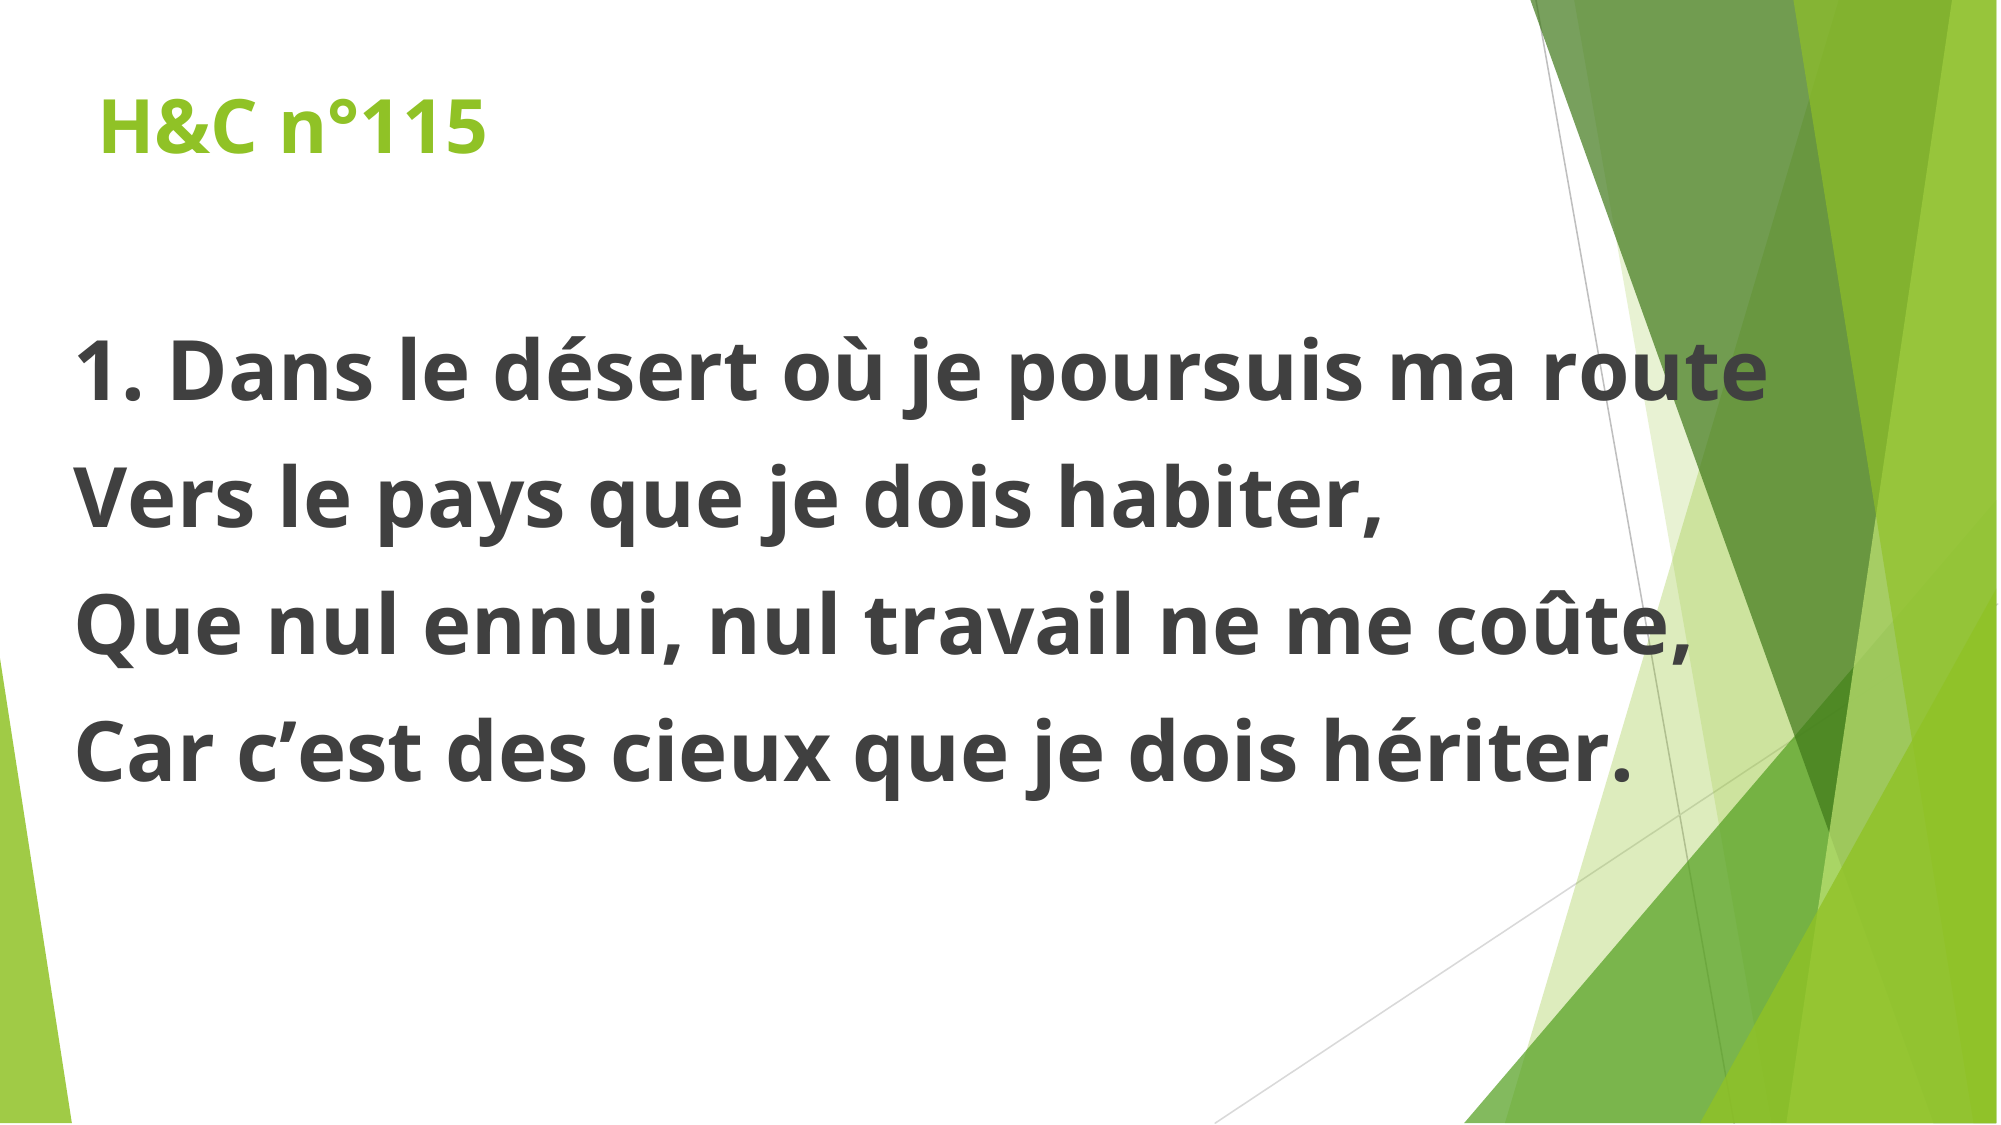

H&C n°115
1. Dans le désert où je poursuis ma route
Vers le pays que je dois habiter,
Que nul ennui, nul travail ne me coûte,
Car c’est des cieux que je dois hériter.